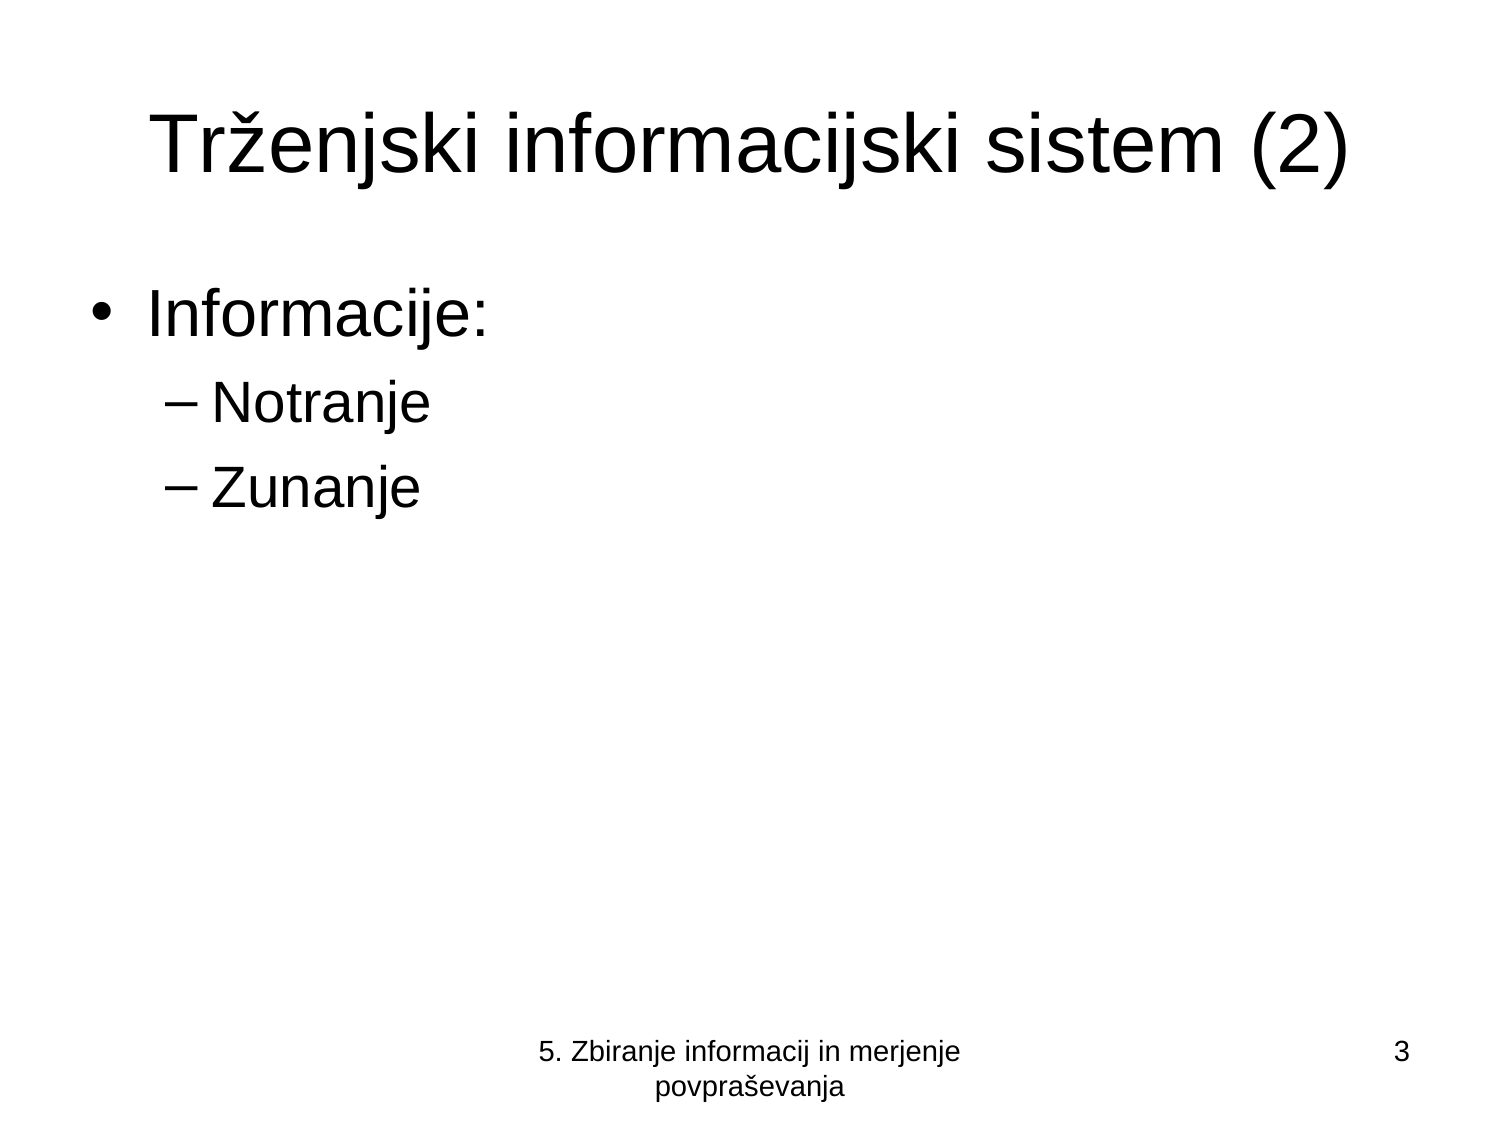

# Trženjski informacijski sistem (2)
Informacije:
Notranje
Zunanje
5. Zbiranje informacij in merjenje povpraševanja